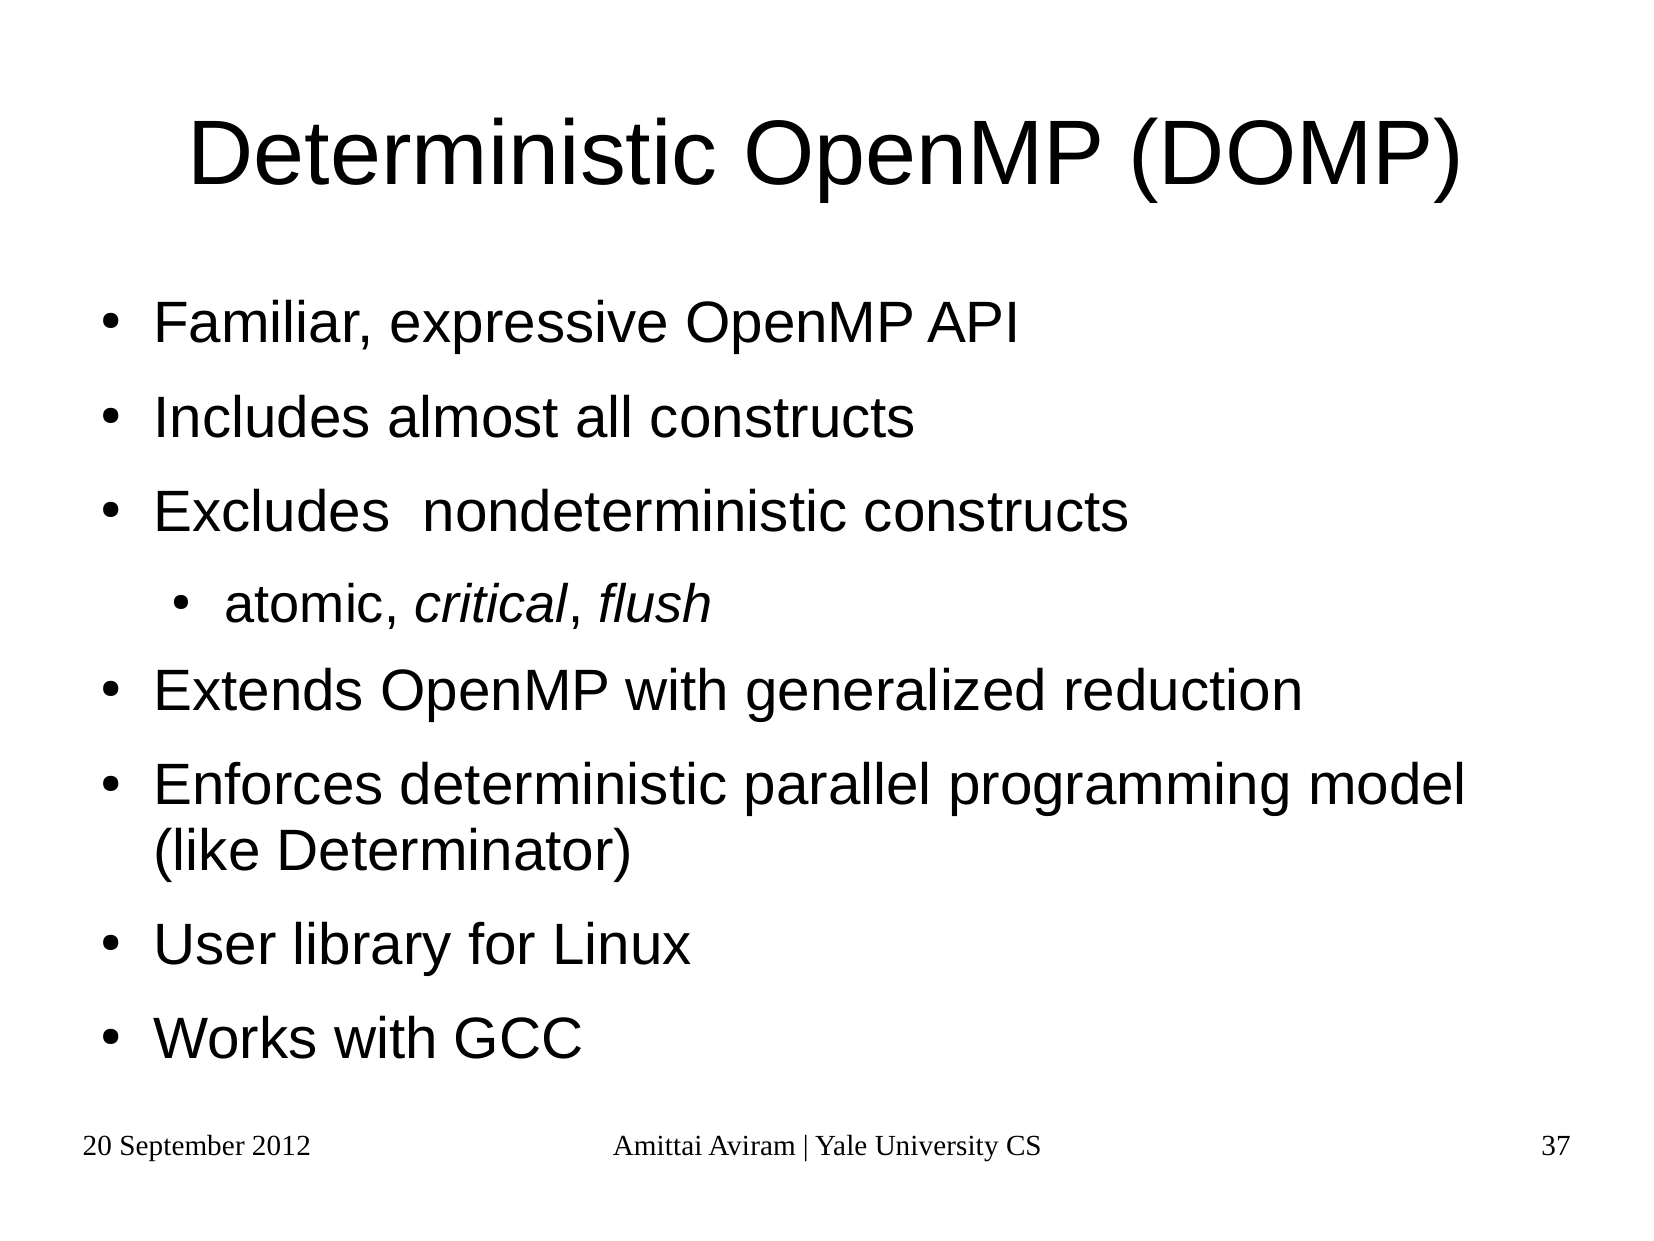

# Deterministic OpenMP (DOMP)
Familiar, expressive OpenMP API
Includes almost all constructs
Excludes nondeterministic constructs
atomic, critical, flush
Extends OpenMP with generalized reduction
Enforces deterministic parallel programming model (like Determinator)
User library for Linux
Works with GCC
37